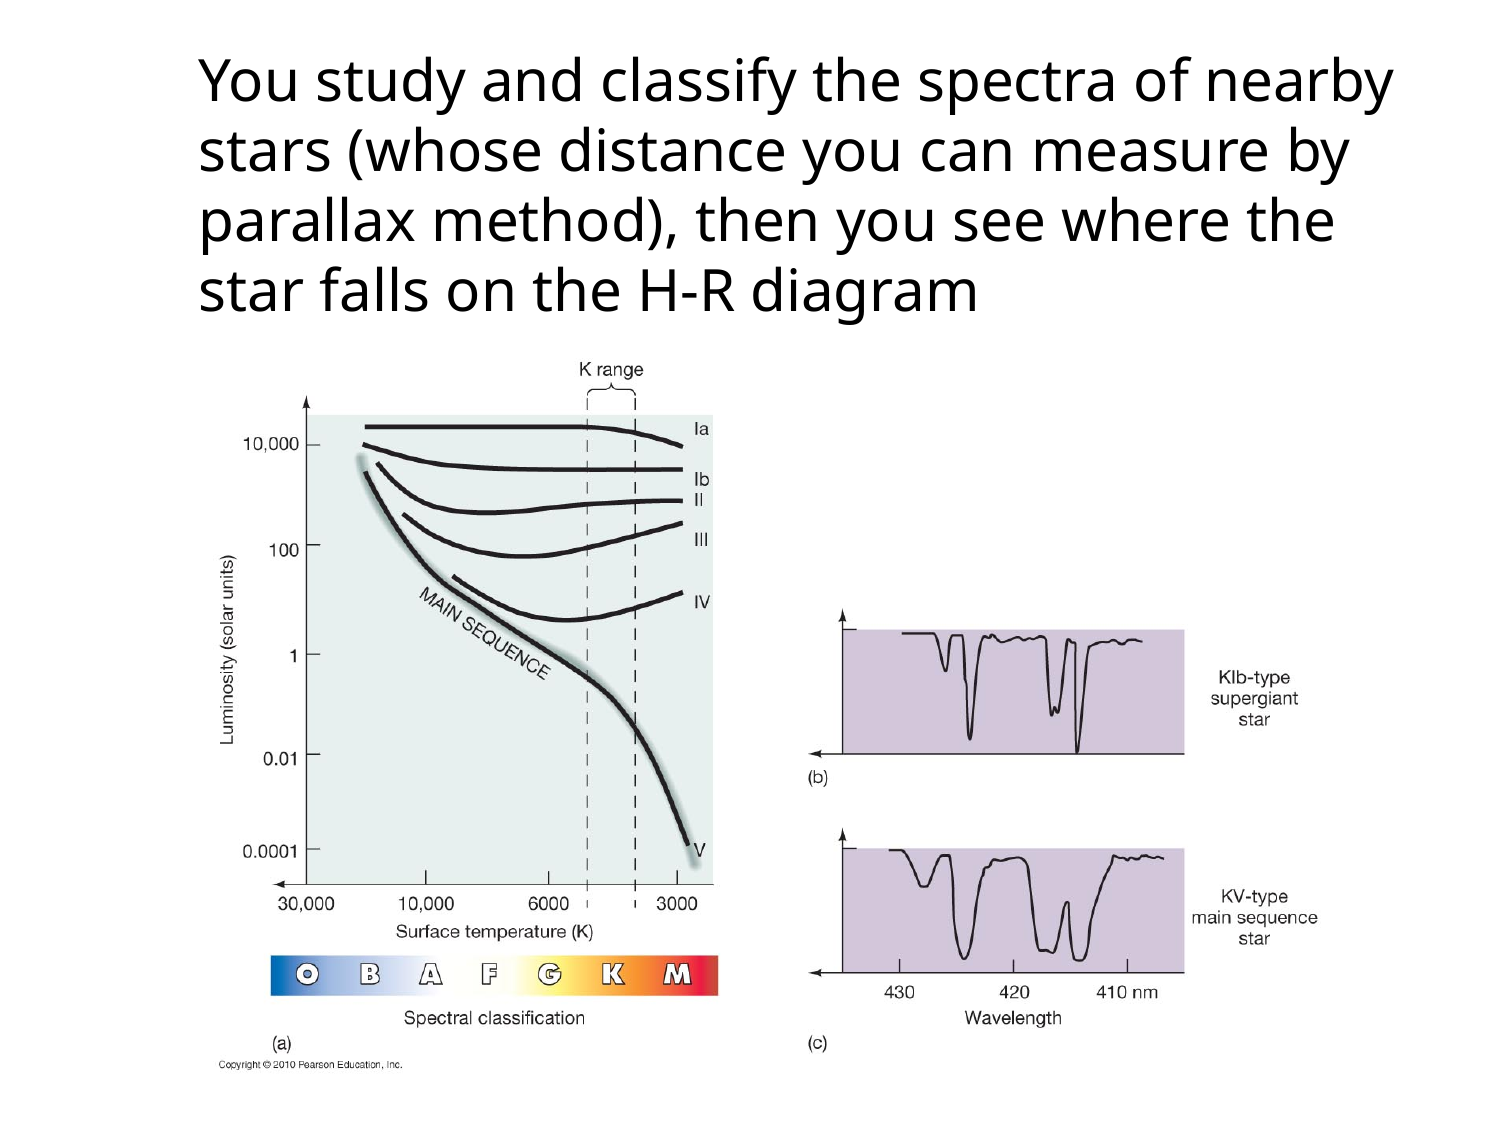

You study and classify the spectra of nearby stars (whose distance you can measure by parallax method), then you see where the star falls on the H-R diagram